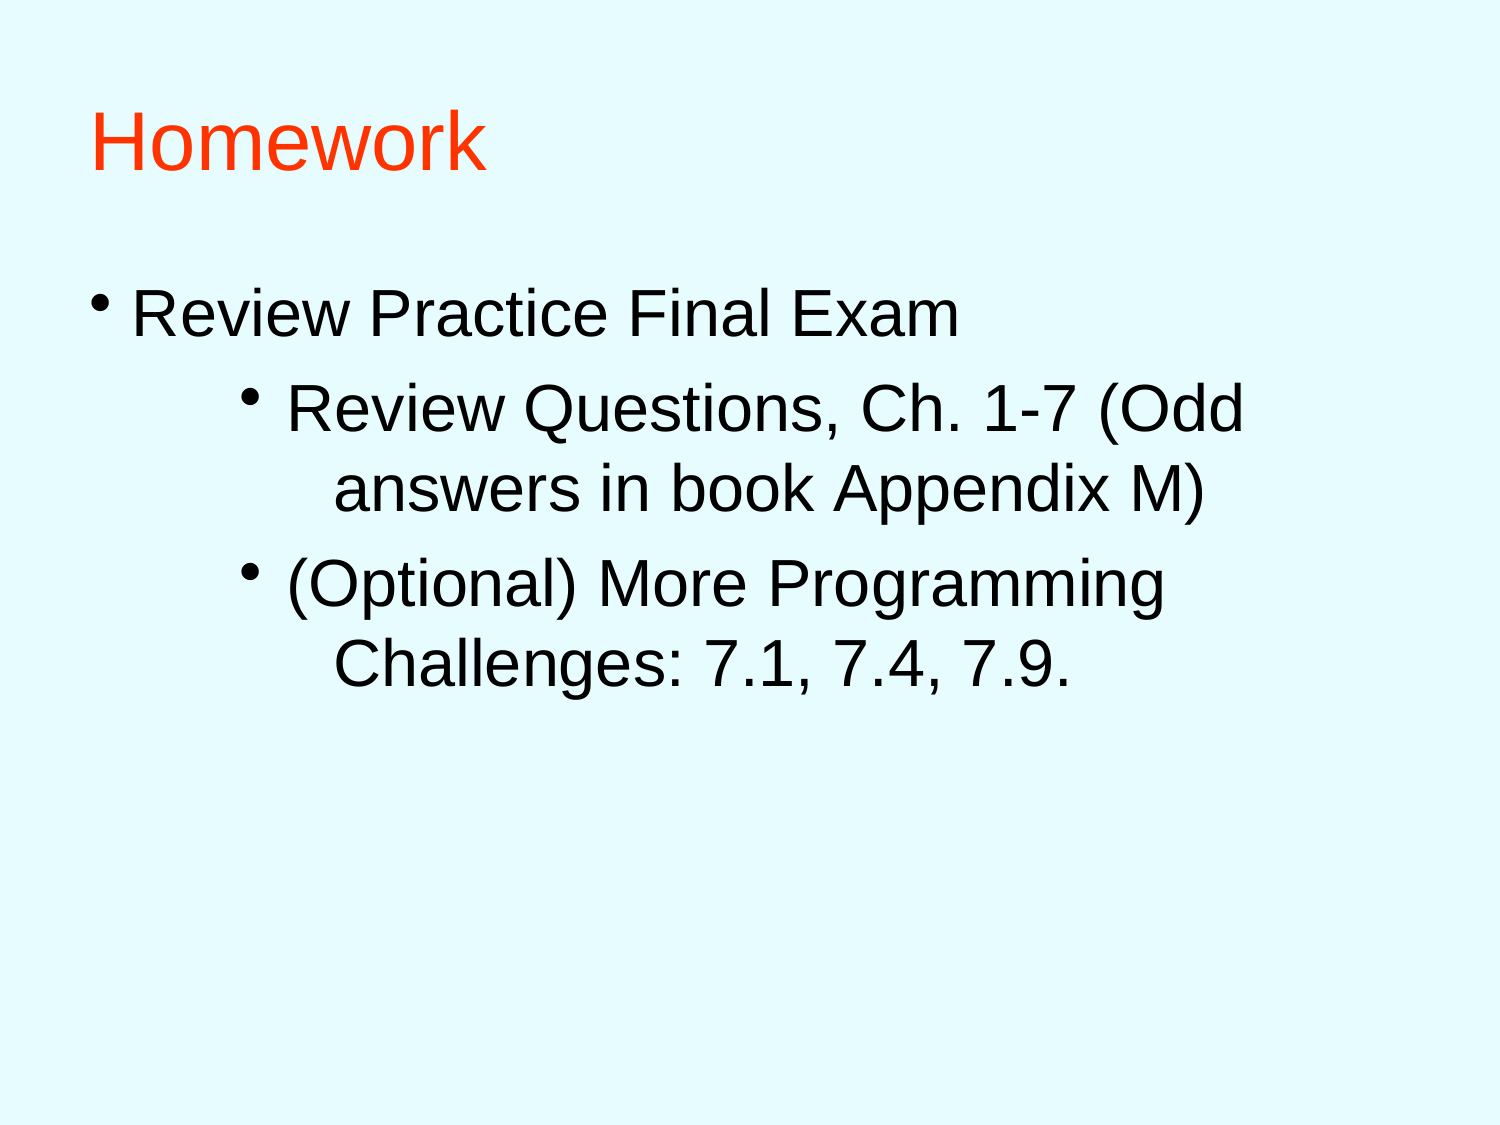

# Homework
 Review Practice Final Exam
Review Questions, Ch. 1-7 (Odd answers in book Appendix M)
(Optional) More Programming Challenges: 7.1, 7.4, 7.9.